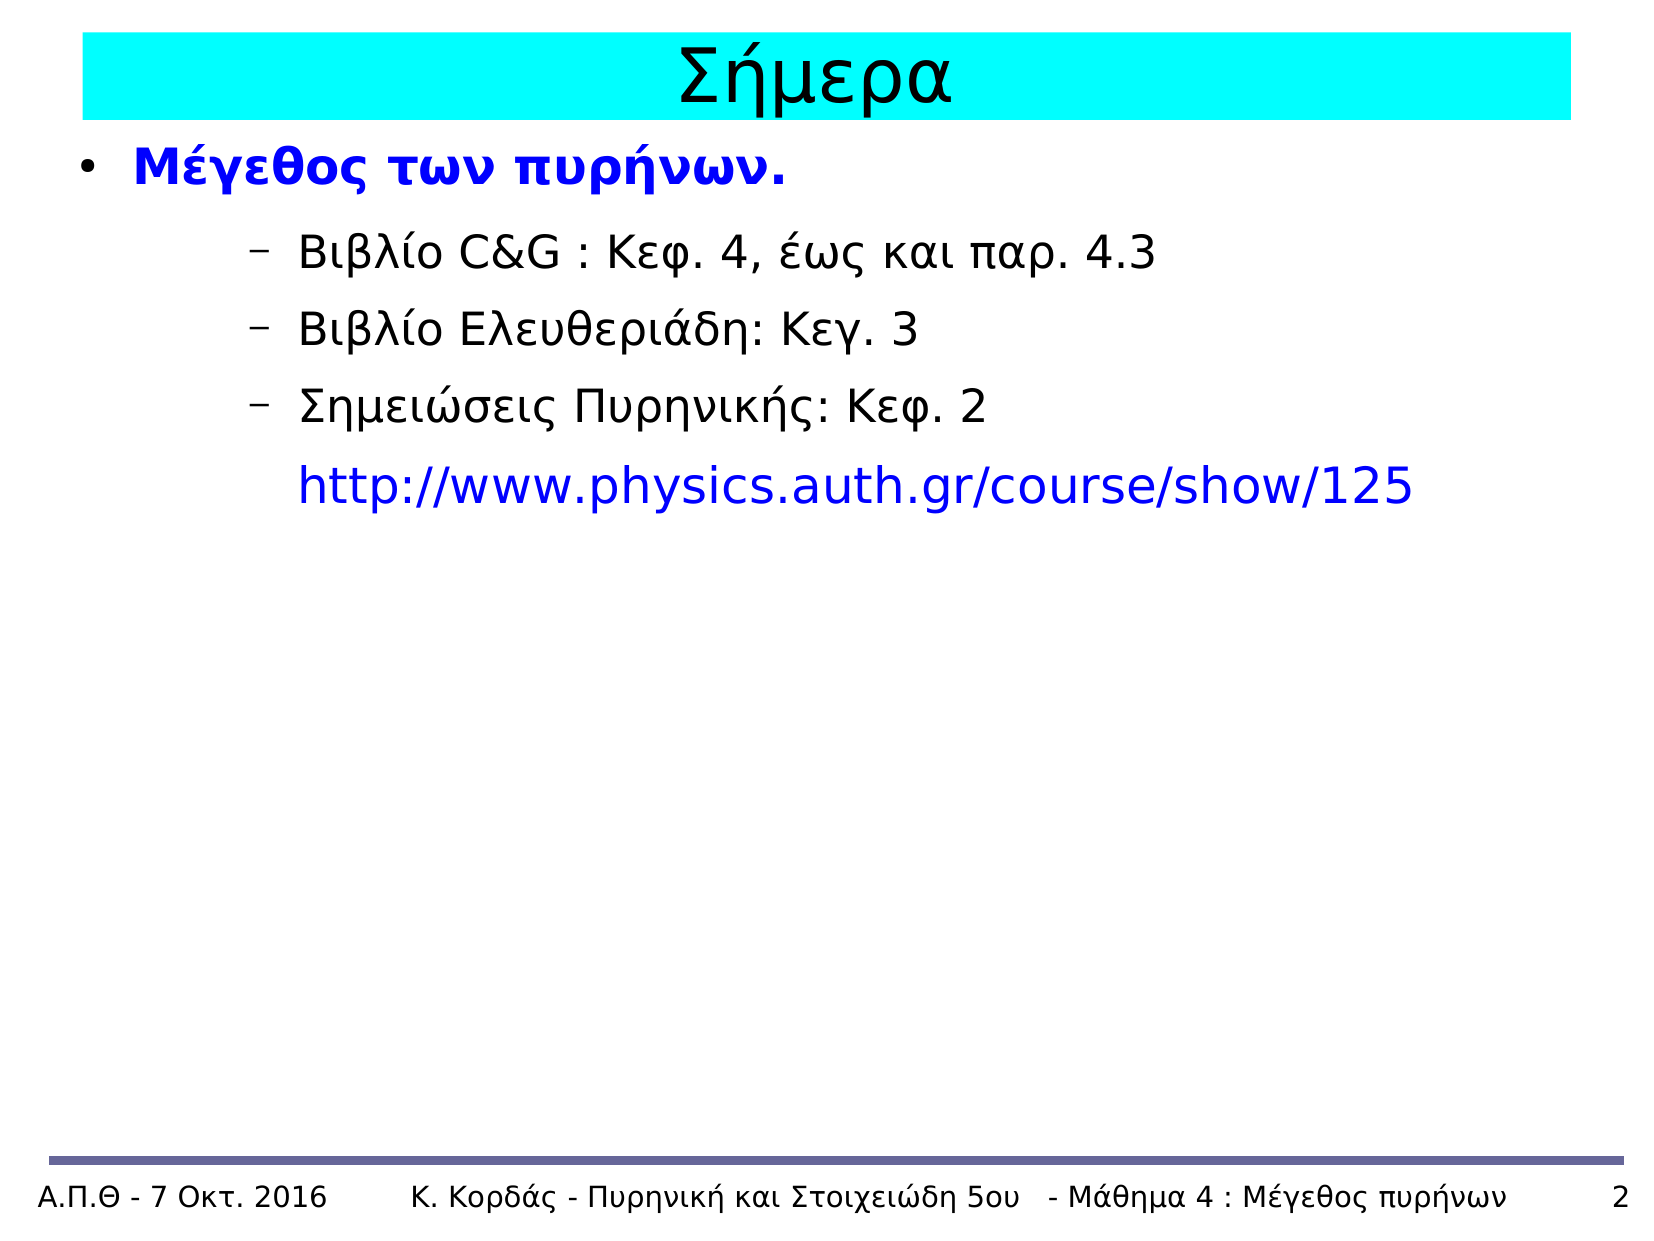

# Σήμερα
Μέγεθος των πυρήνων.
Βιβλίο C&G : Κεφ. 4, έως και παρ. 4.3
Βιβλίο Ελευθεριάδη: Κεγ. 3
Σημειώσεις Πυρηνικής: Κεφ. 2
http://www.physics.auth.gr/course/show/125
Α.Π.Θ - 7 Οκτ. 2016
Κ. Κορδάς - Πυρηνική και Στοιχειώδη 5ου - Μάθημα 4 : Mέγεθος πυρήνων
2